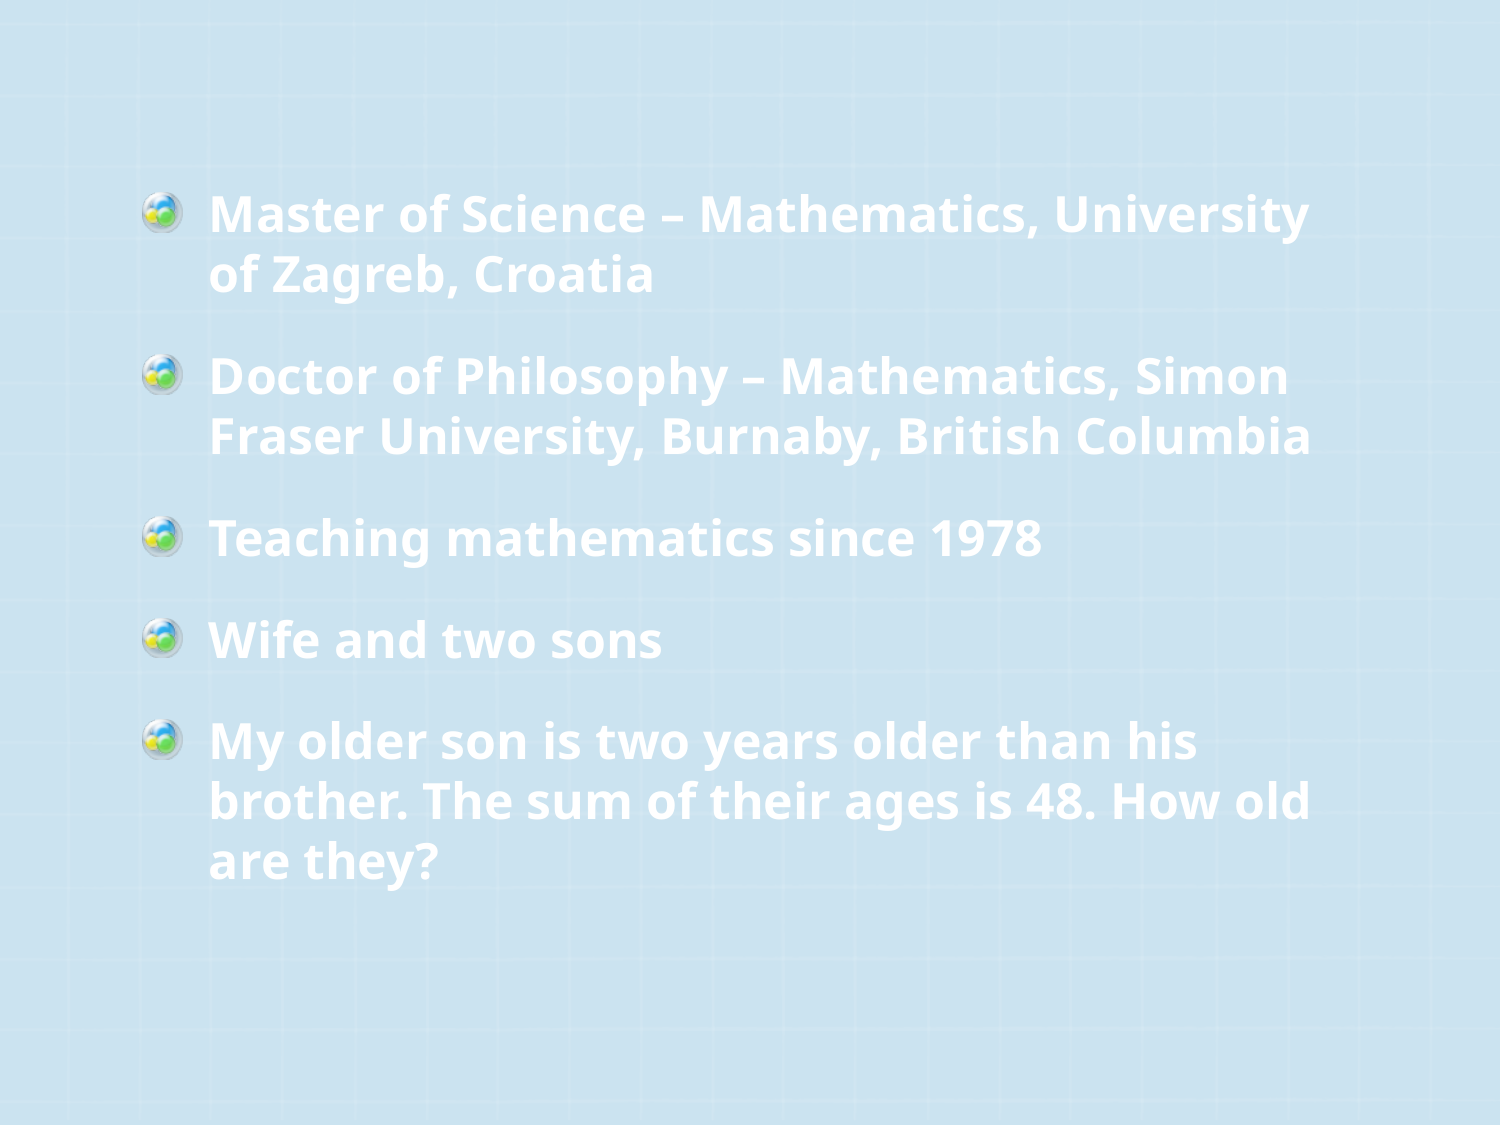

# Master of Science – Mathematics, University of Zagreb, Croatia
Doctor of Philosophy – Mathematics, Simon Fraser University, Burnaby, British Columbia
Teaching mathematics since 1978
Wife and two sons
My older son is two years older than his brother. The sum of their ages is 48. How old are they?